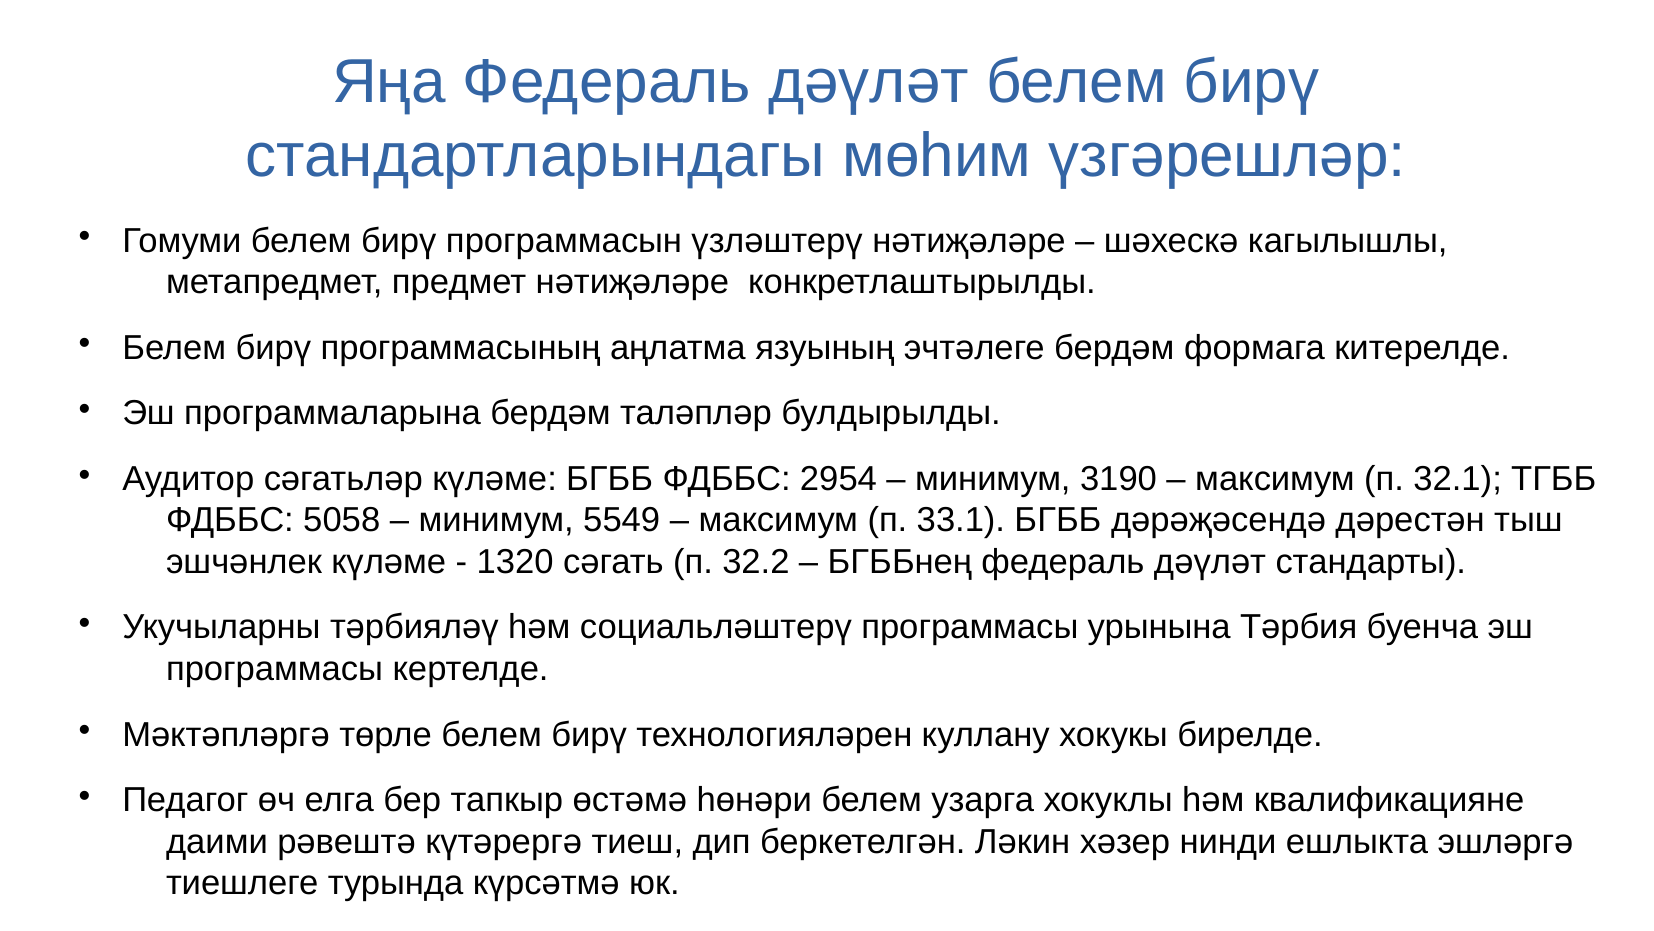

Яңа Федераль дәүләт белем бирү стандартларындагы мөһим үзгәрешләр:
Гомуми белем бирү программасын үзләштерү нәтиҗәләре – шәхескә кагылышлы, метапредмет, предмет нәтиҗәләре конкретлаштырылды.
Белем бирү программасының аңлатма язуының эчтәлеге бердәм формага китерелде.
Эш программаларына бердәм таләпләр булдырылды.
Аудитор сәгатьләр күләме: БГББ ФДББС: 2954 – минимум, 3190 – максимум (п. 32.1); ТГББ ФДББС: 5058 – минимум, 5549 – максимум (п. 33.1). БГББ дәрәҗәсендә дәрестән тыш эшчәнлек күләме - 1320 сәгать (п. 32.2 – БГББнең федераль дәүләт стандарты).
Укучыларны тәрбияләү һәм социальләштерү программасы урынына Тәрбия буенча эш программасы кертелде.
Мәктәпләргә төрле белем бирү технологияләрен куллану хокукы бирелде.
Педагог өч елга бер тапкыр өстәмә һөнәри белем узарга хокуклы һәм квалификацияне даими рәвештә күтәрергә тиеш, дип беркетелгән. Ләкин хәзер нинди ешлыкта эшләргә тиешлеге турында күрсәтмә юк.